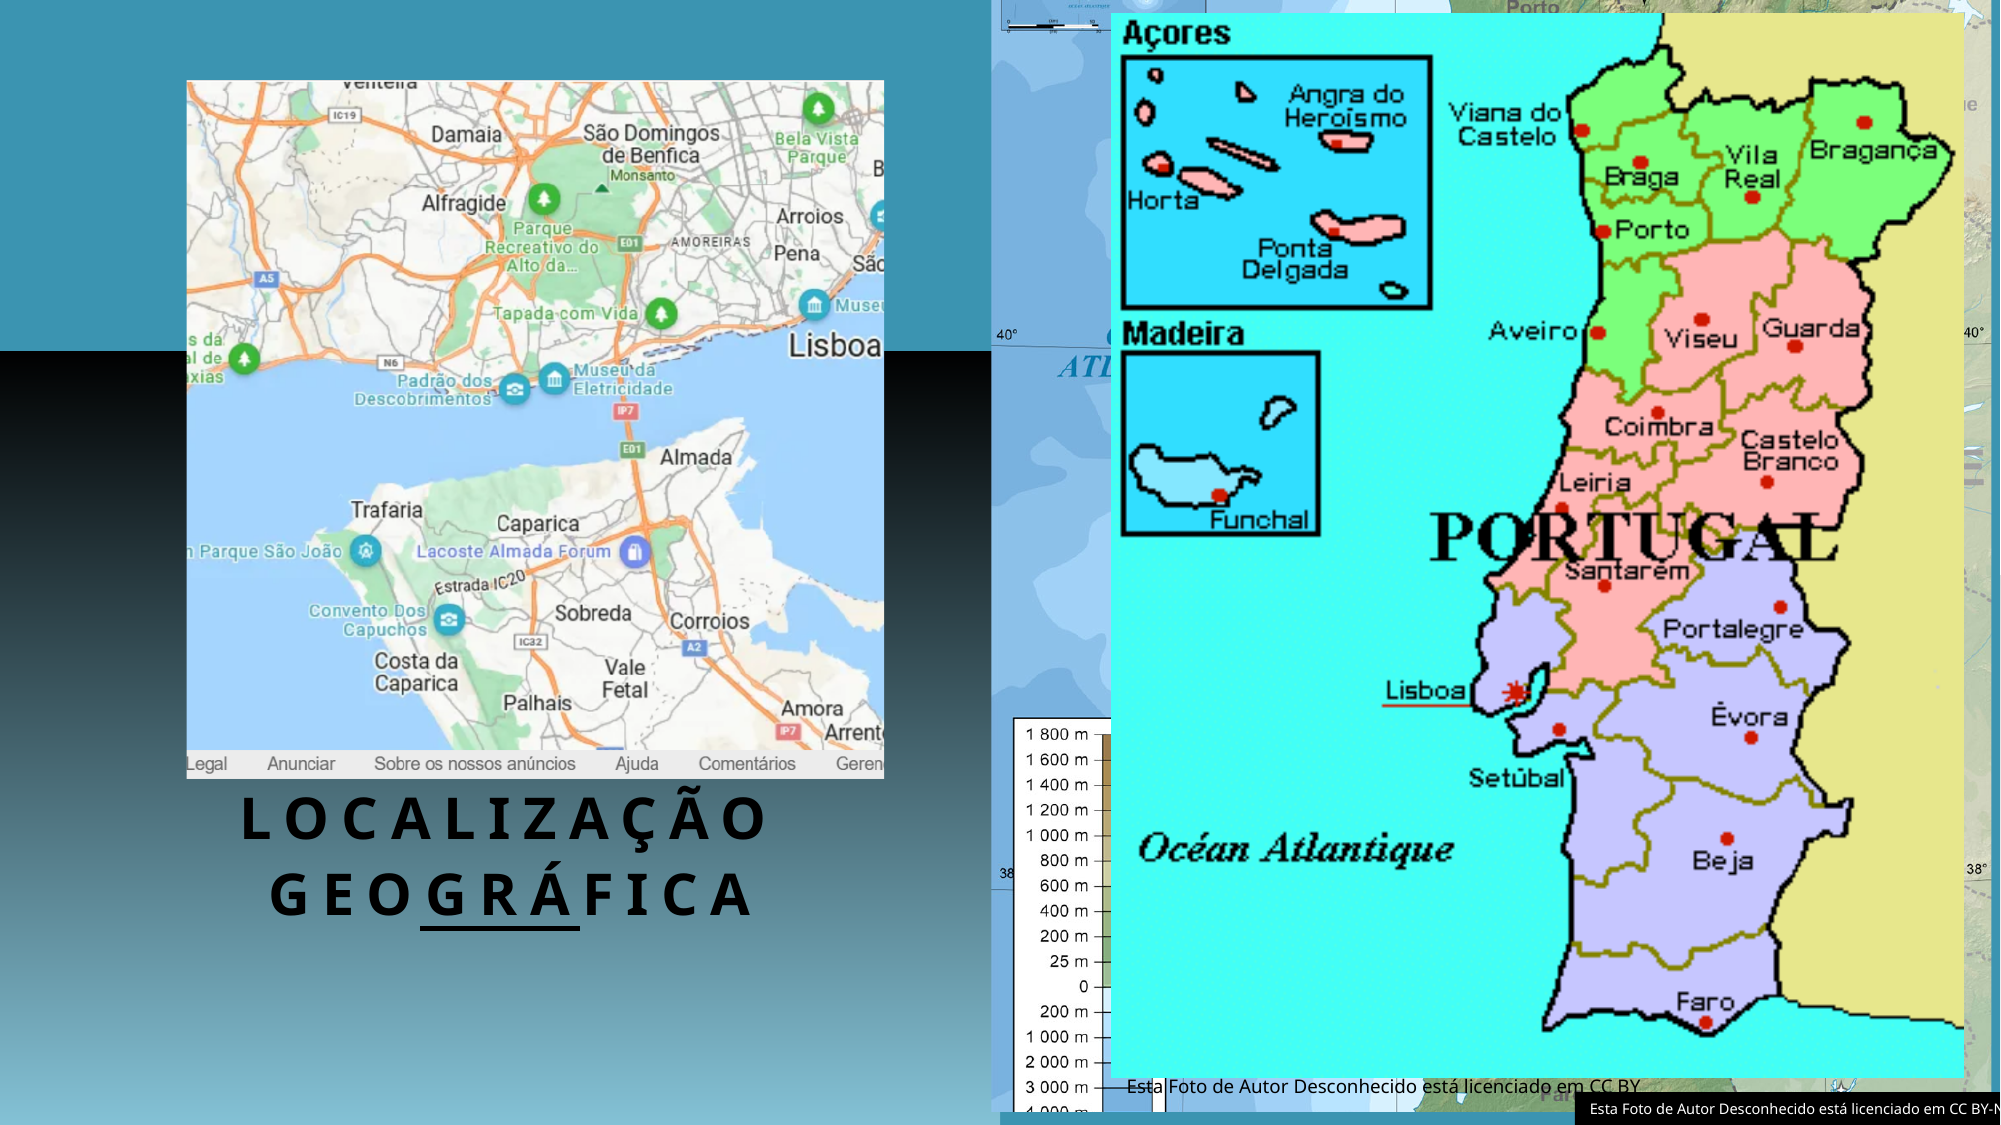

# Localização Geográfica
Esta Foto de Autor Desconhecido está licenciado em CC BY
Esta Foto de Autor Desconhecido está licenciado em CC BY-NC